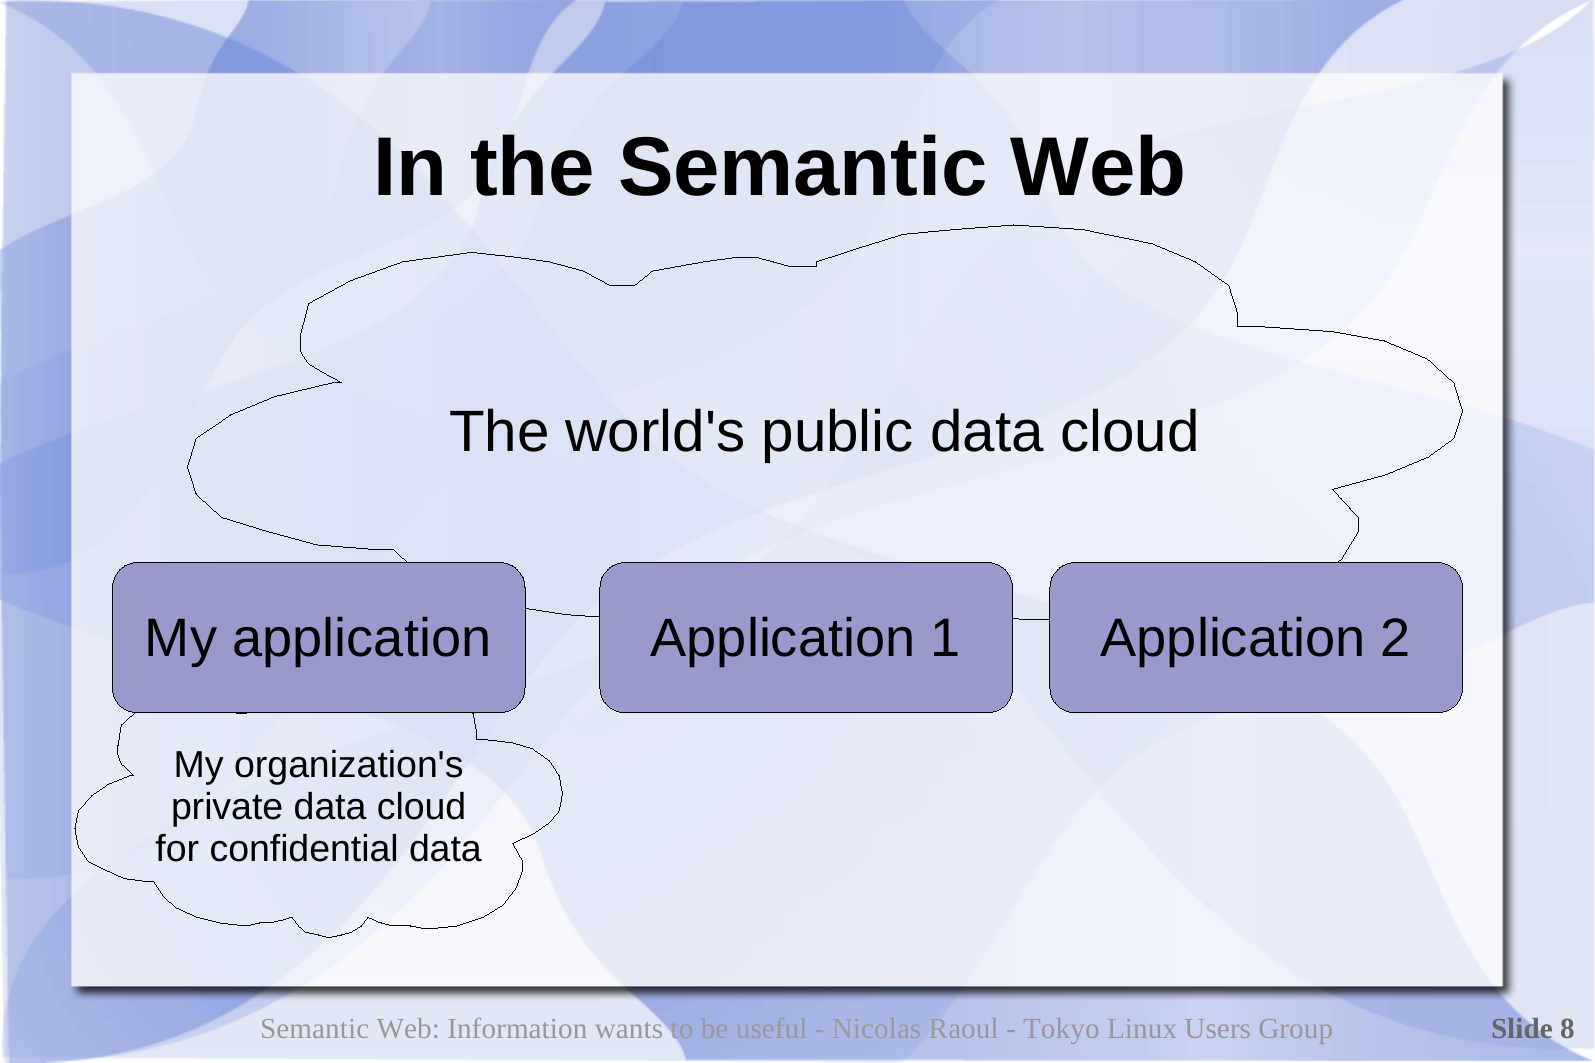

# In the Semantic Web
The world's public data cloud
My application
Application 1
Application 2
My organization's
private data cloud
for confidential data
Semantic Web: Information wants to be useful - Nicolas Raoul - Tokyo Linux Users Group
8